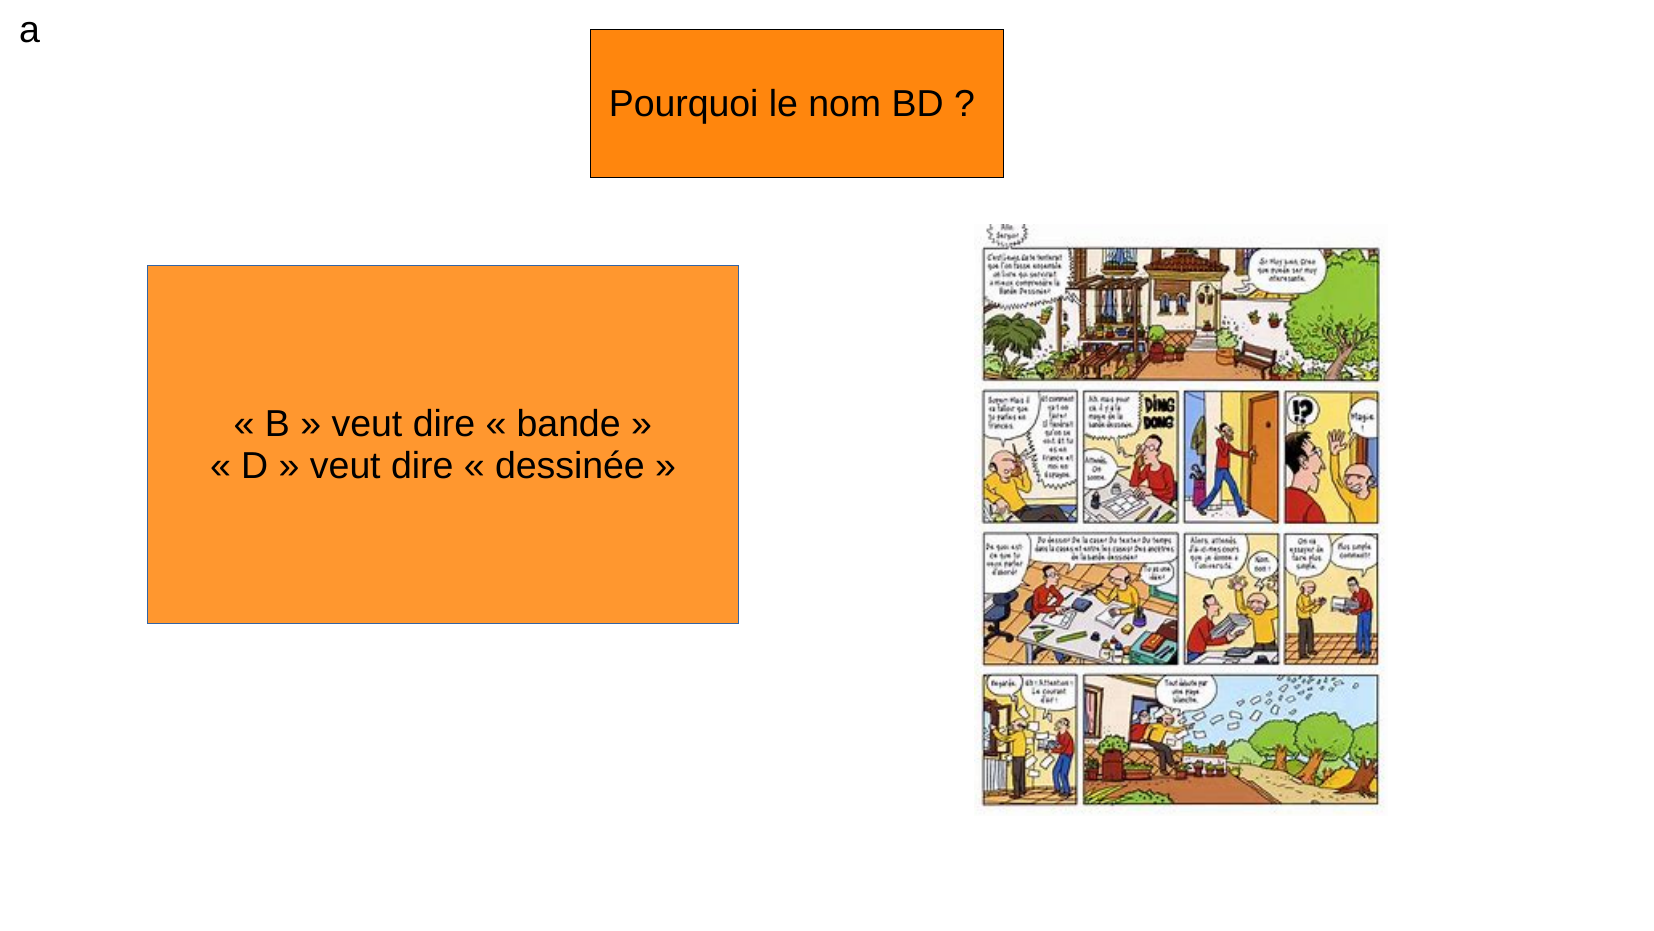

a
Pourquoi le nom BD ?
« B » veut dire « bande »
« D » veut dire « dessinée »